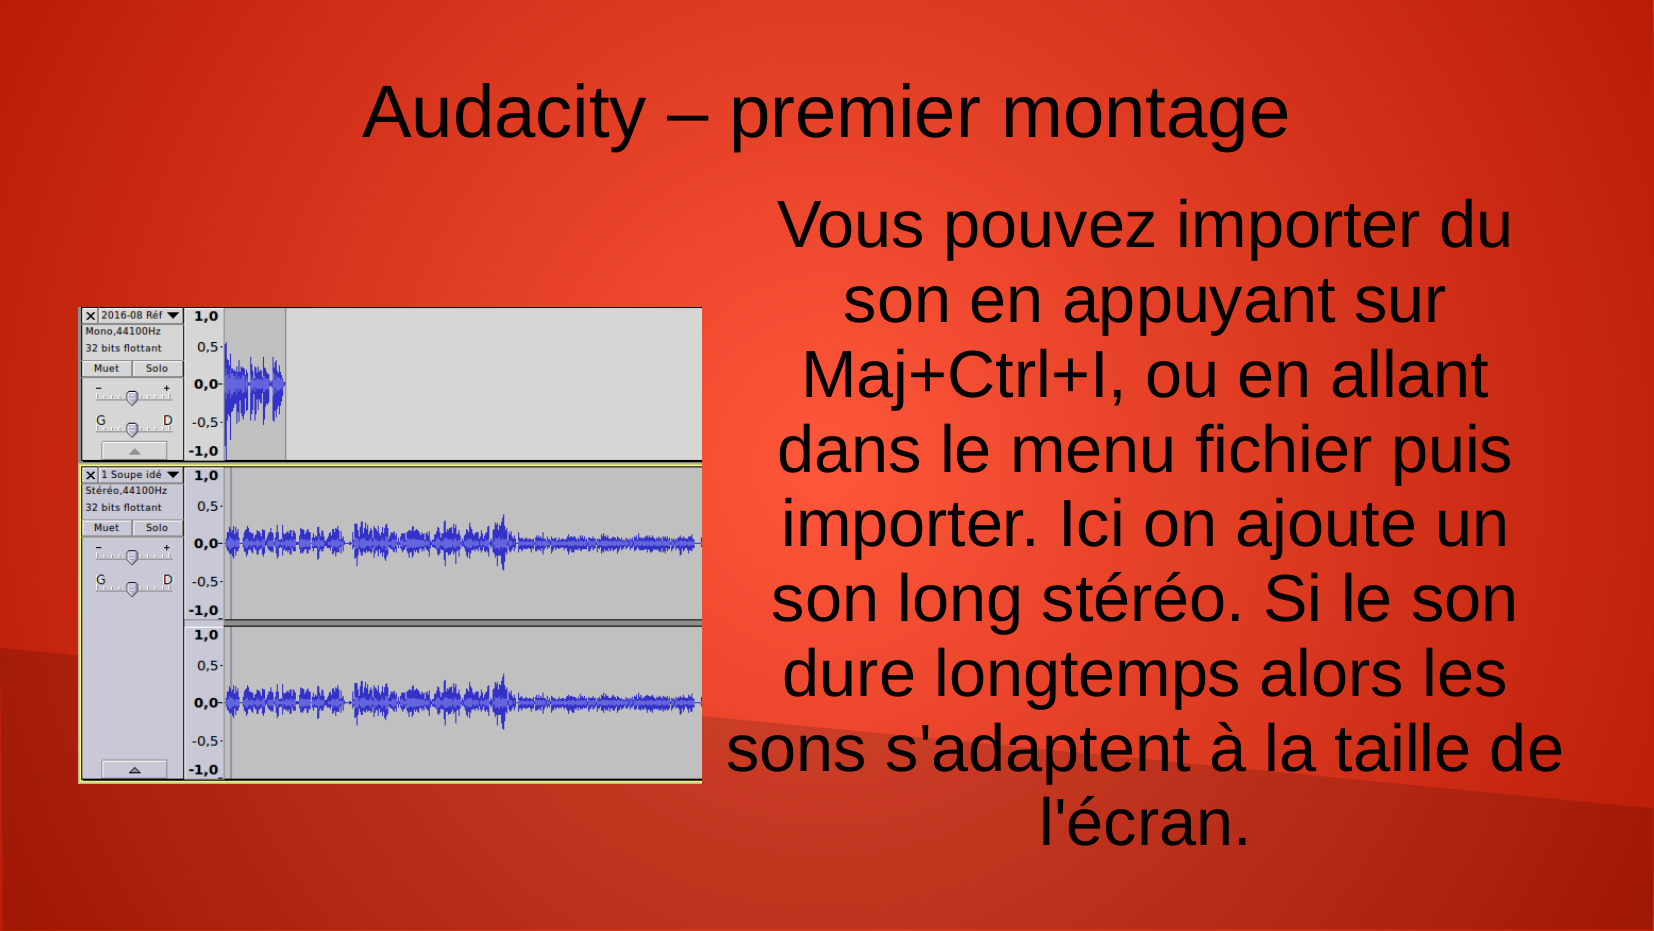

# Audacity – premier montage
Vous pouvez importer du son en appuyant sur Maj+Ctrl+I, ou en allant dans le menu fichier puis importer. Ici on ajoute un son long stéréo. Si le son dure longtemps alors les sons s'adaptent à la taille de l'écran.